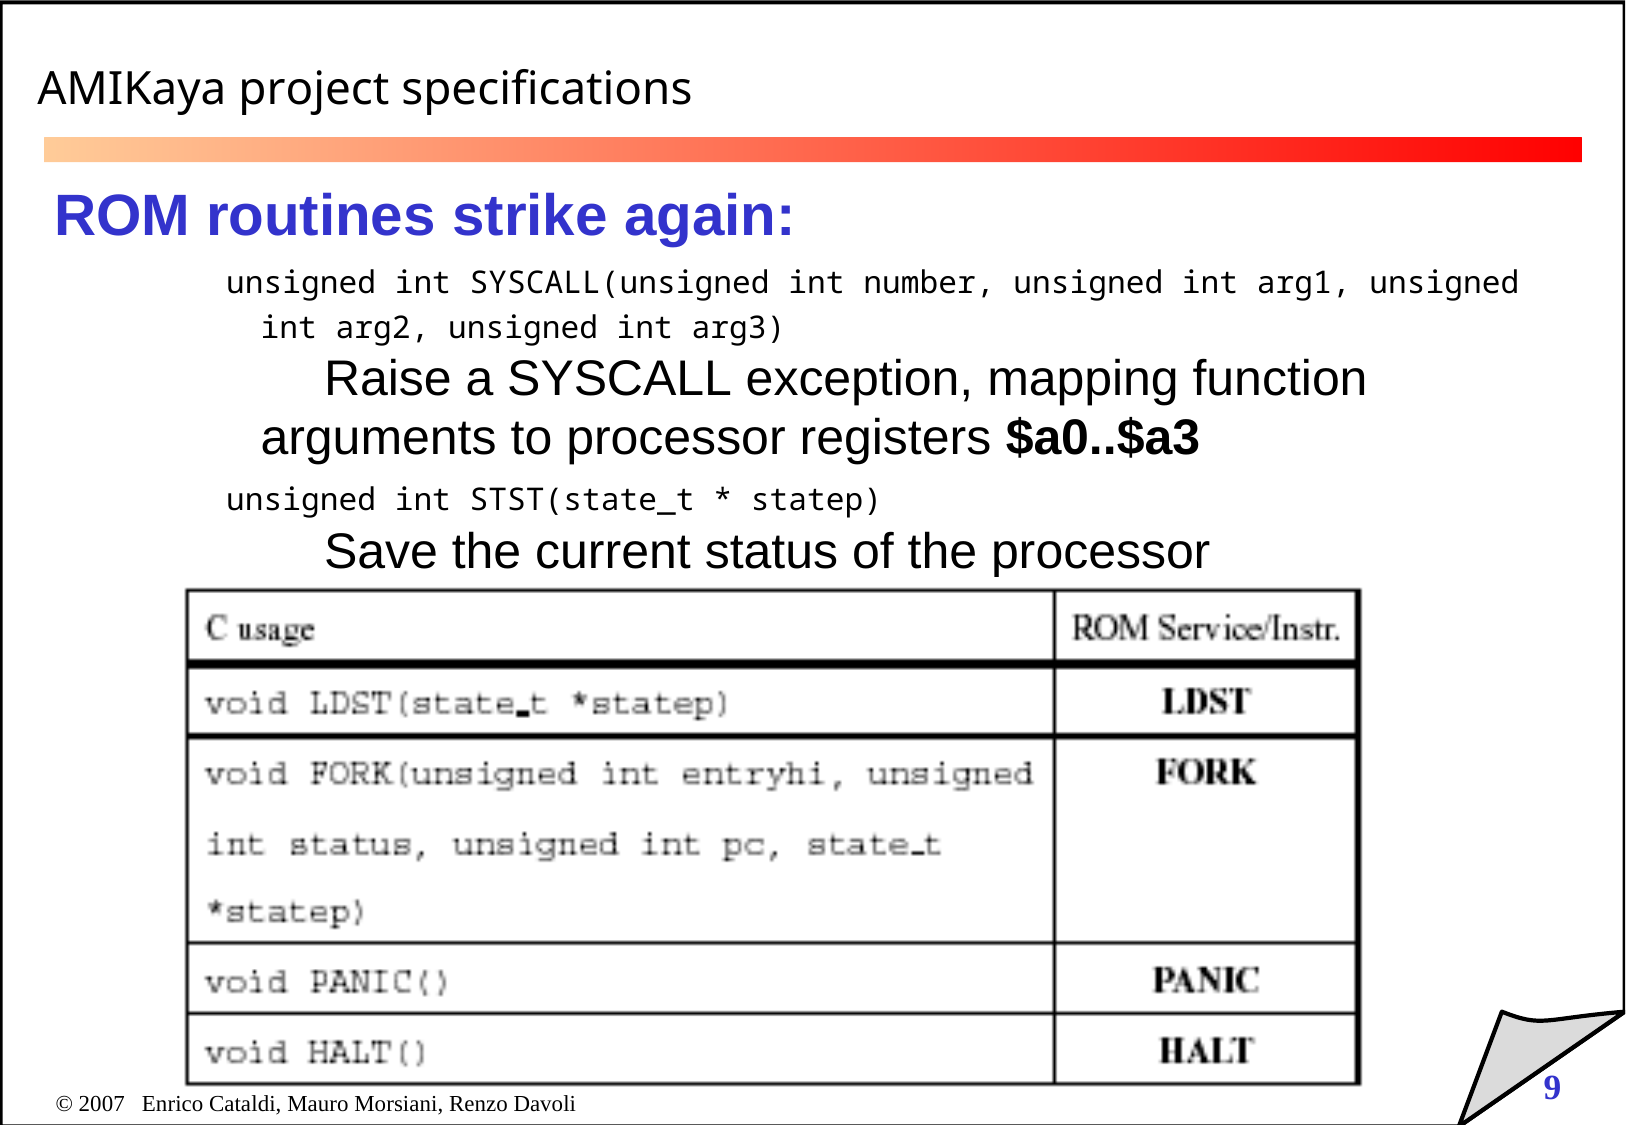

# AMIKaya project specifications
ROM routines strike again:
unsigned int SYSCALL(unsigned int number, unsigned int arg1, unsigned int arg2, unsigned int arg3)
	Raise a SYSCALL exception, mapping function arguments to processor registers $a0..$a3
unsigned int STST(state_t * statep)
	Save the current status of the processor